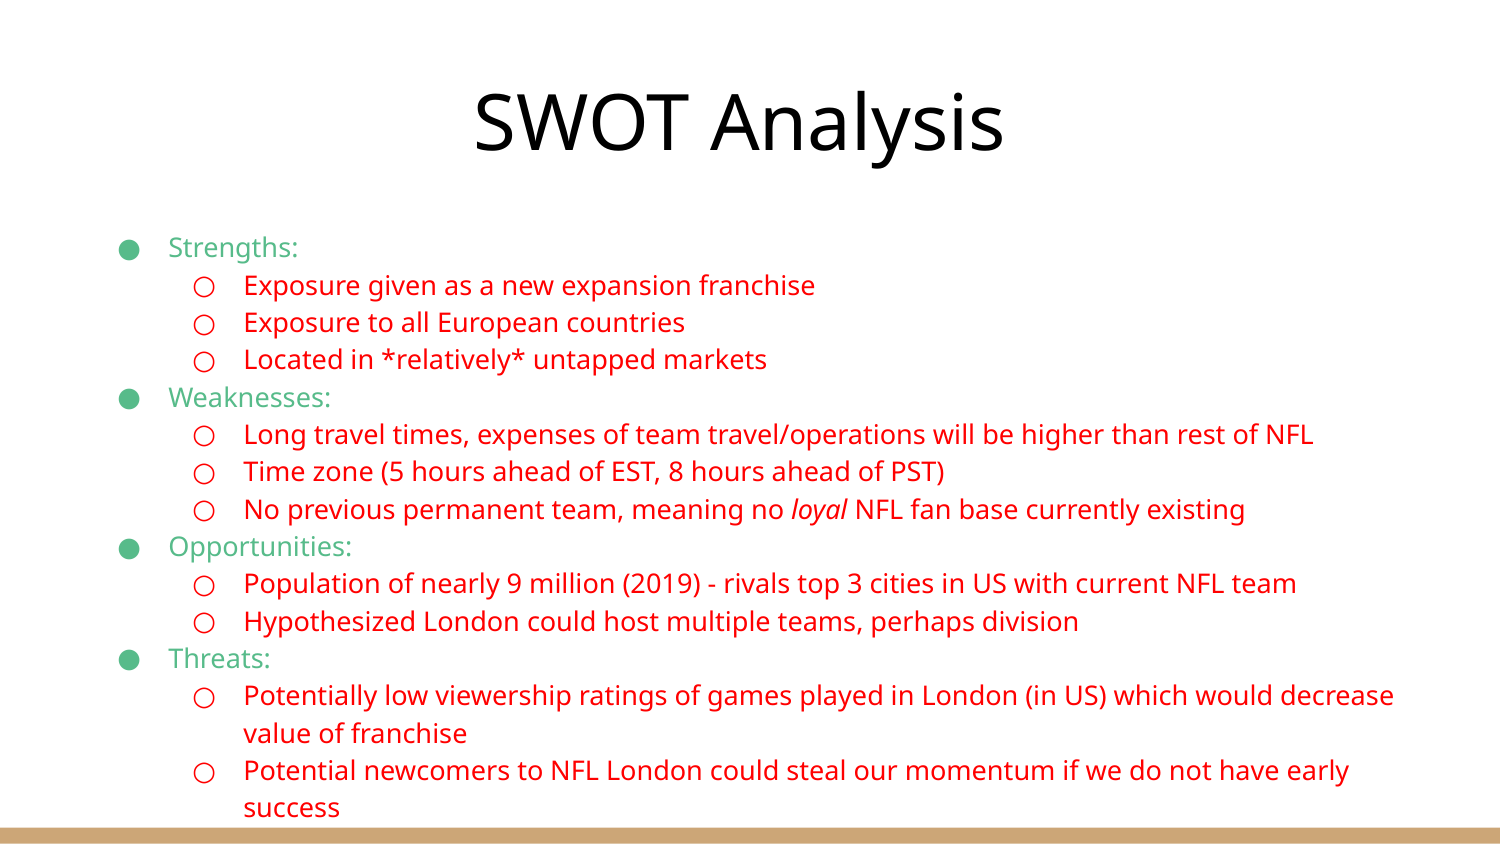

# SWOT Analysis
Strengths:
Exposure given as a new expansion franchise
Exposure to all European countries
Located in *relatively* untapped markets
Weaknesses:
Long travel times, expenses of team travel/operations will be higher than rest of NFL
Time zone (5 hours ahead of EST, 8 hours ahead of PST)
No previous permanent team, meaning no loyal NFL fan base currently existing
Opportunities:
Population of nearly 9 million (2019) - rivals top 3 cities in US with current NFL team
Hypothesized London could host multiple teams, perhaps division
Threats:
Potentially low viewership ratings of games played in London (in US) which would decrease value of franchise
Potential newcomers to NFL London could steal our momentum if we do not have early success